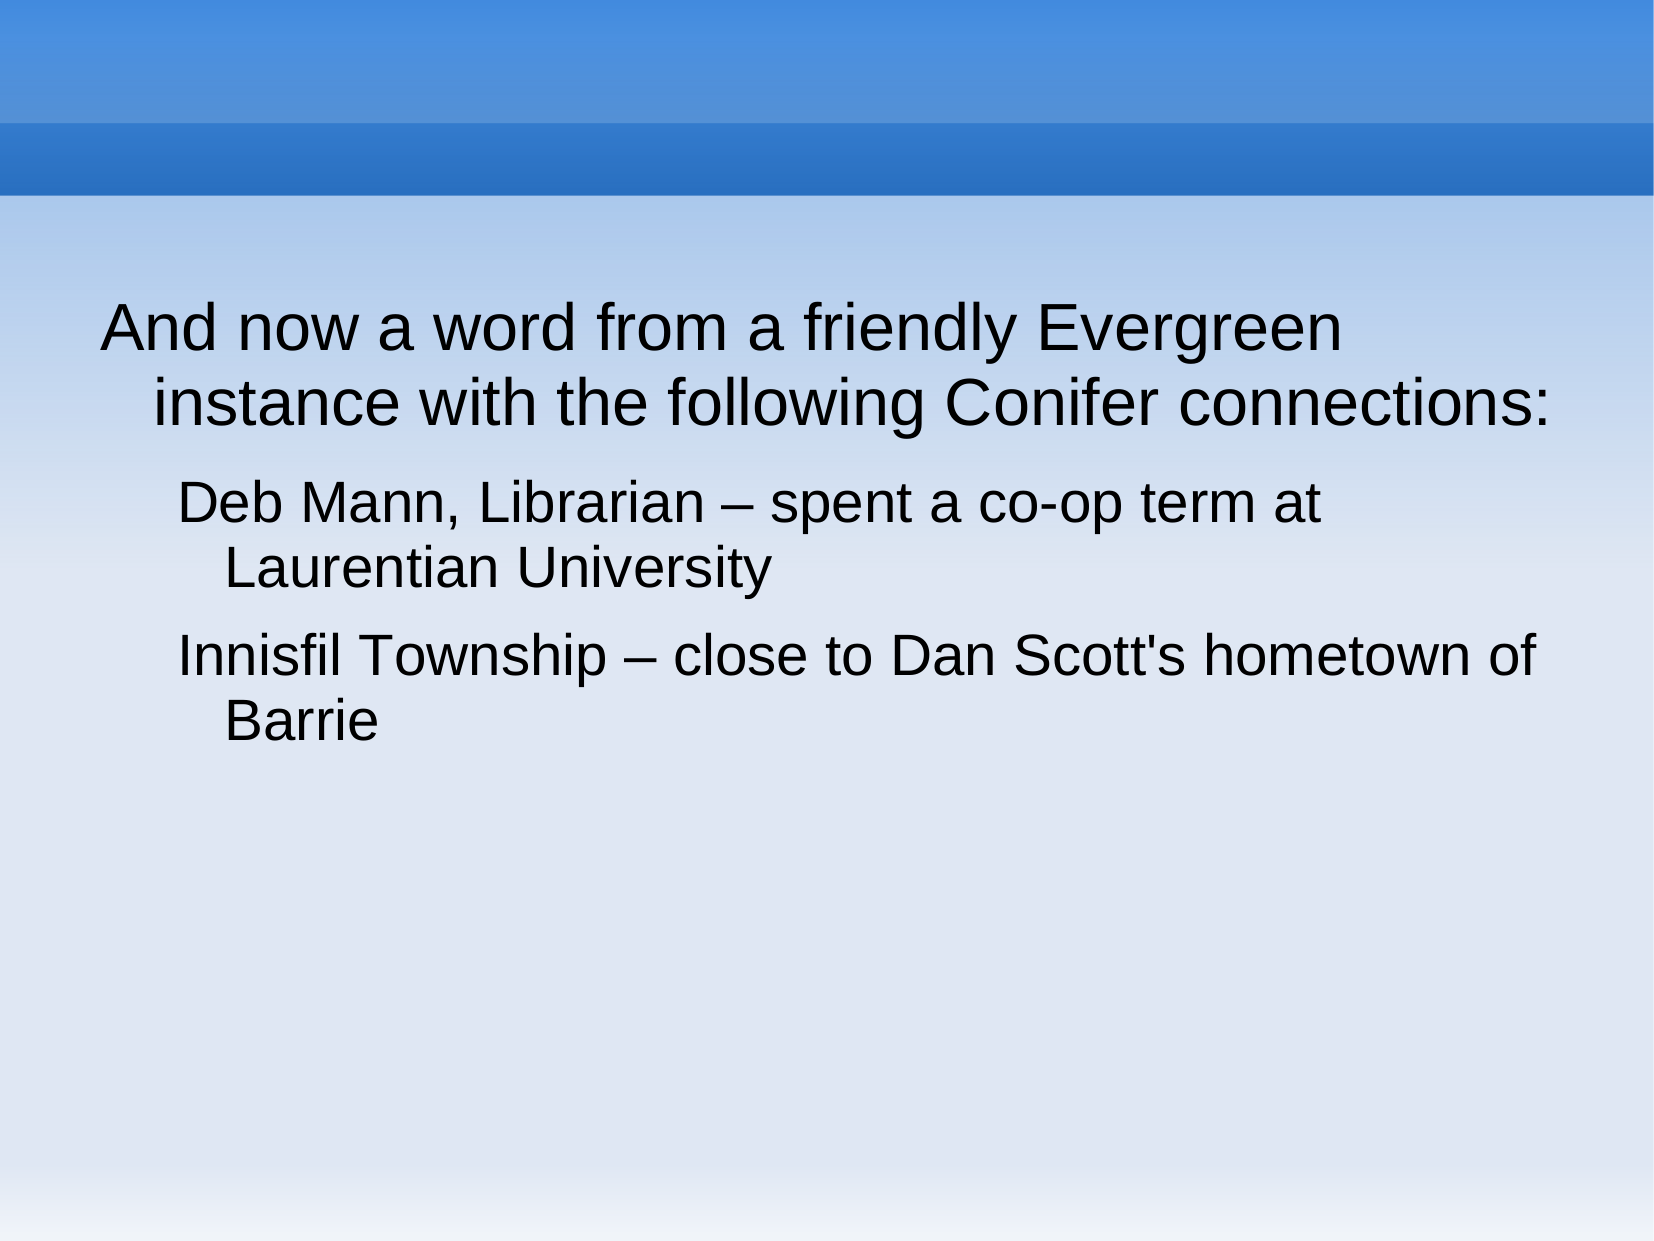

#
And now a word from a friendly Evergreen instance with the following Conifer connections:
Deb Mann, Librarian – spent a co-op term at Laurentian University
Innisfil Township – close to Dan Scott's hometown of Barrie